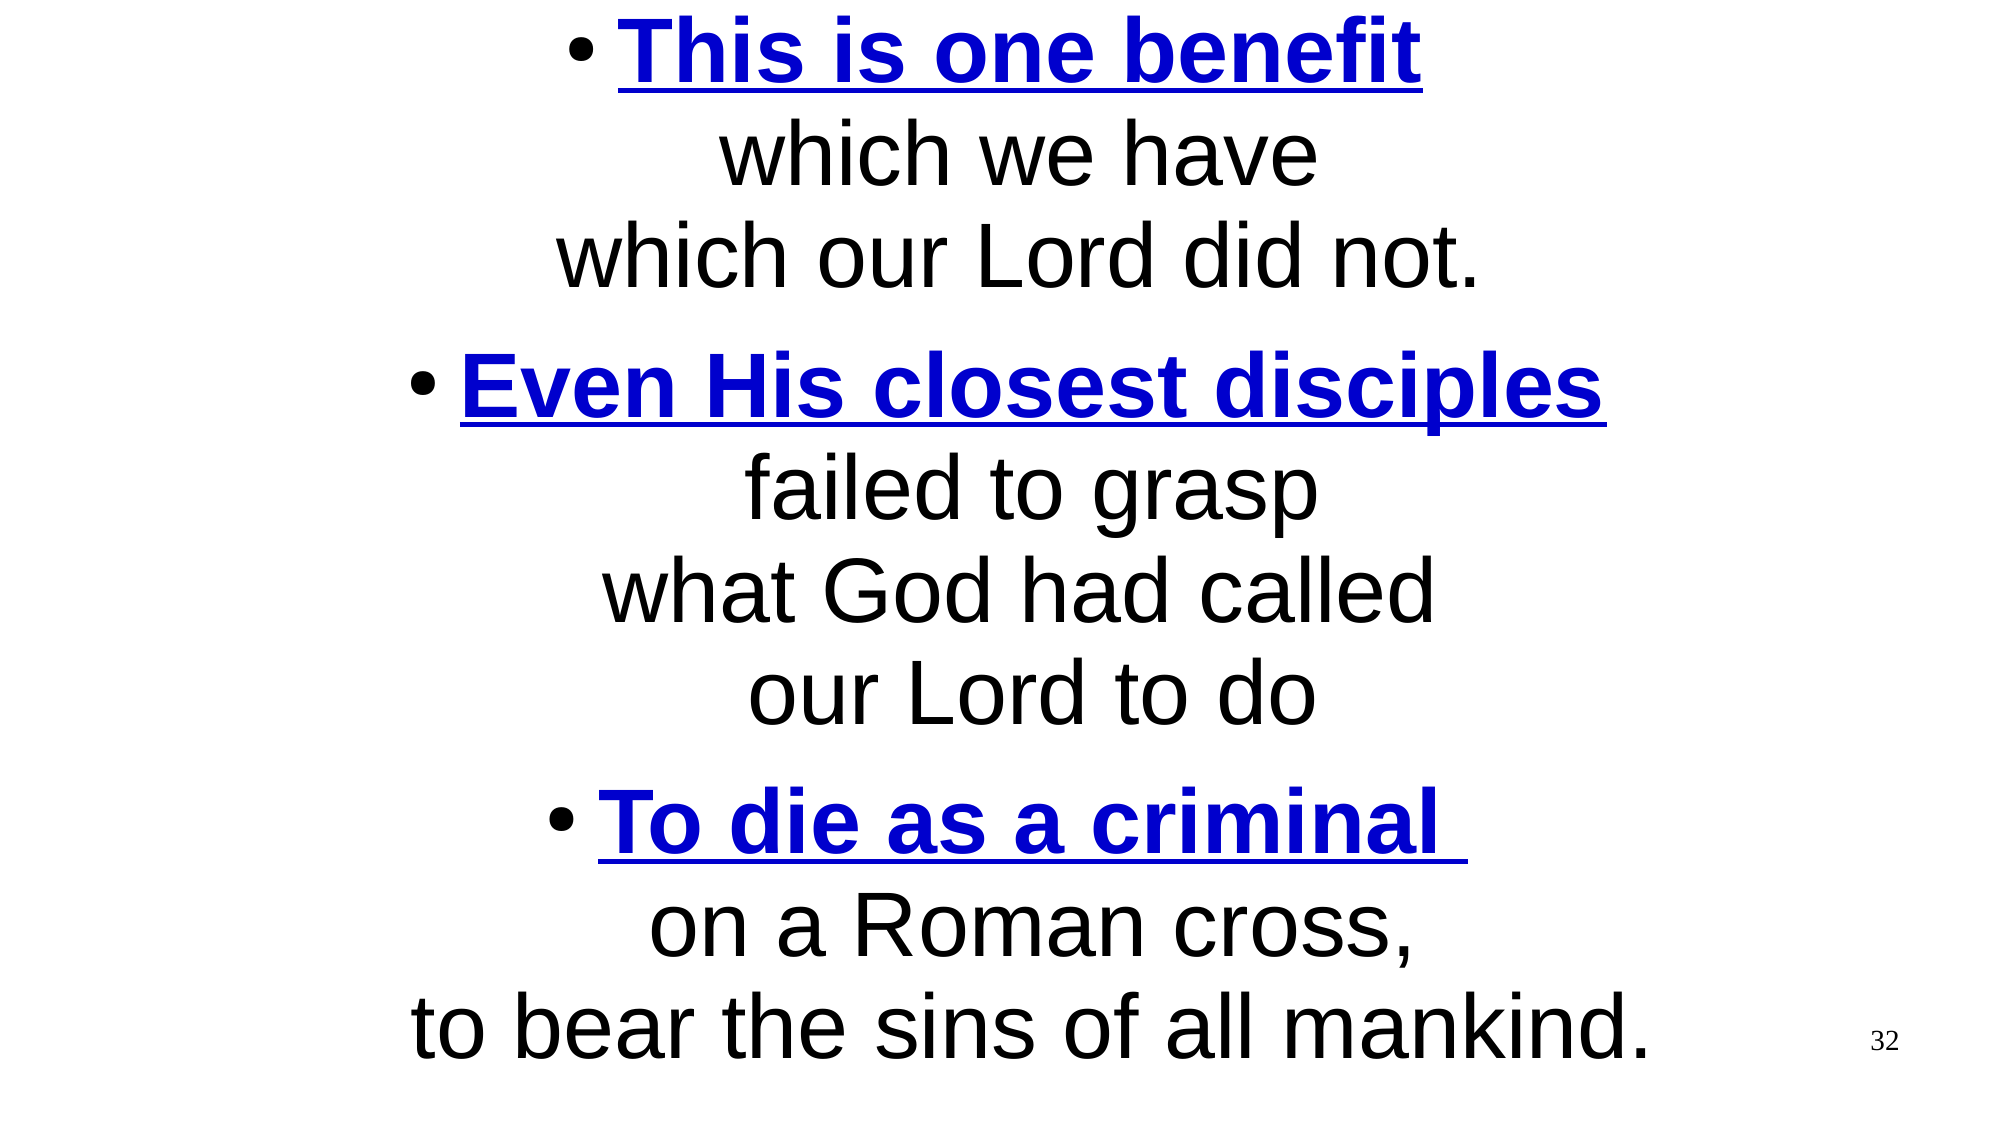

# This is one benefit which we have which our Lord did not.
Even His closest disciples
 failed to grasp
what God had called
our Lord to do
To die as a criminal
on a Roman cross,
 to bear the sins of all mankind.
32